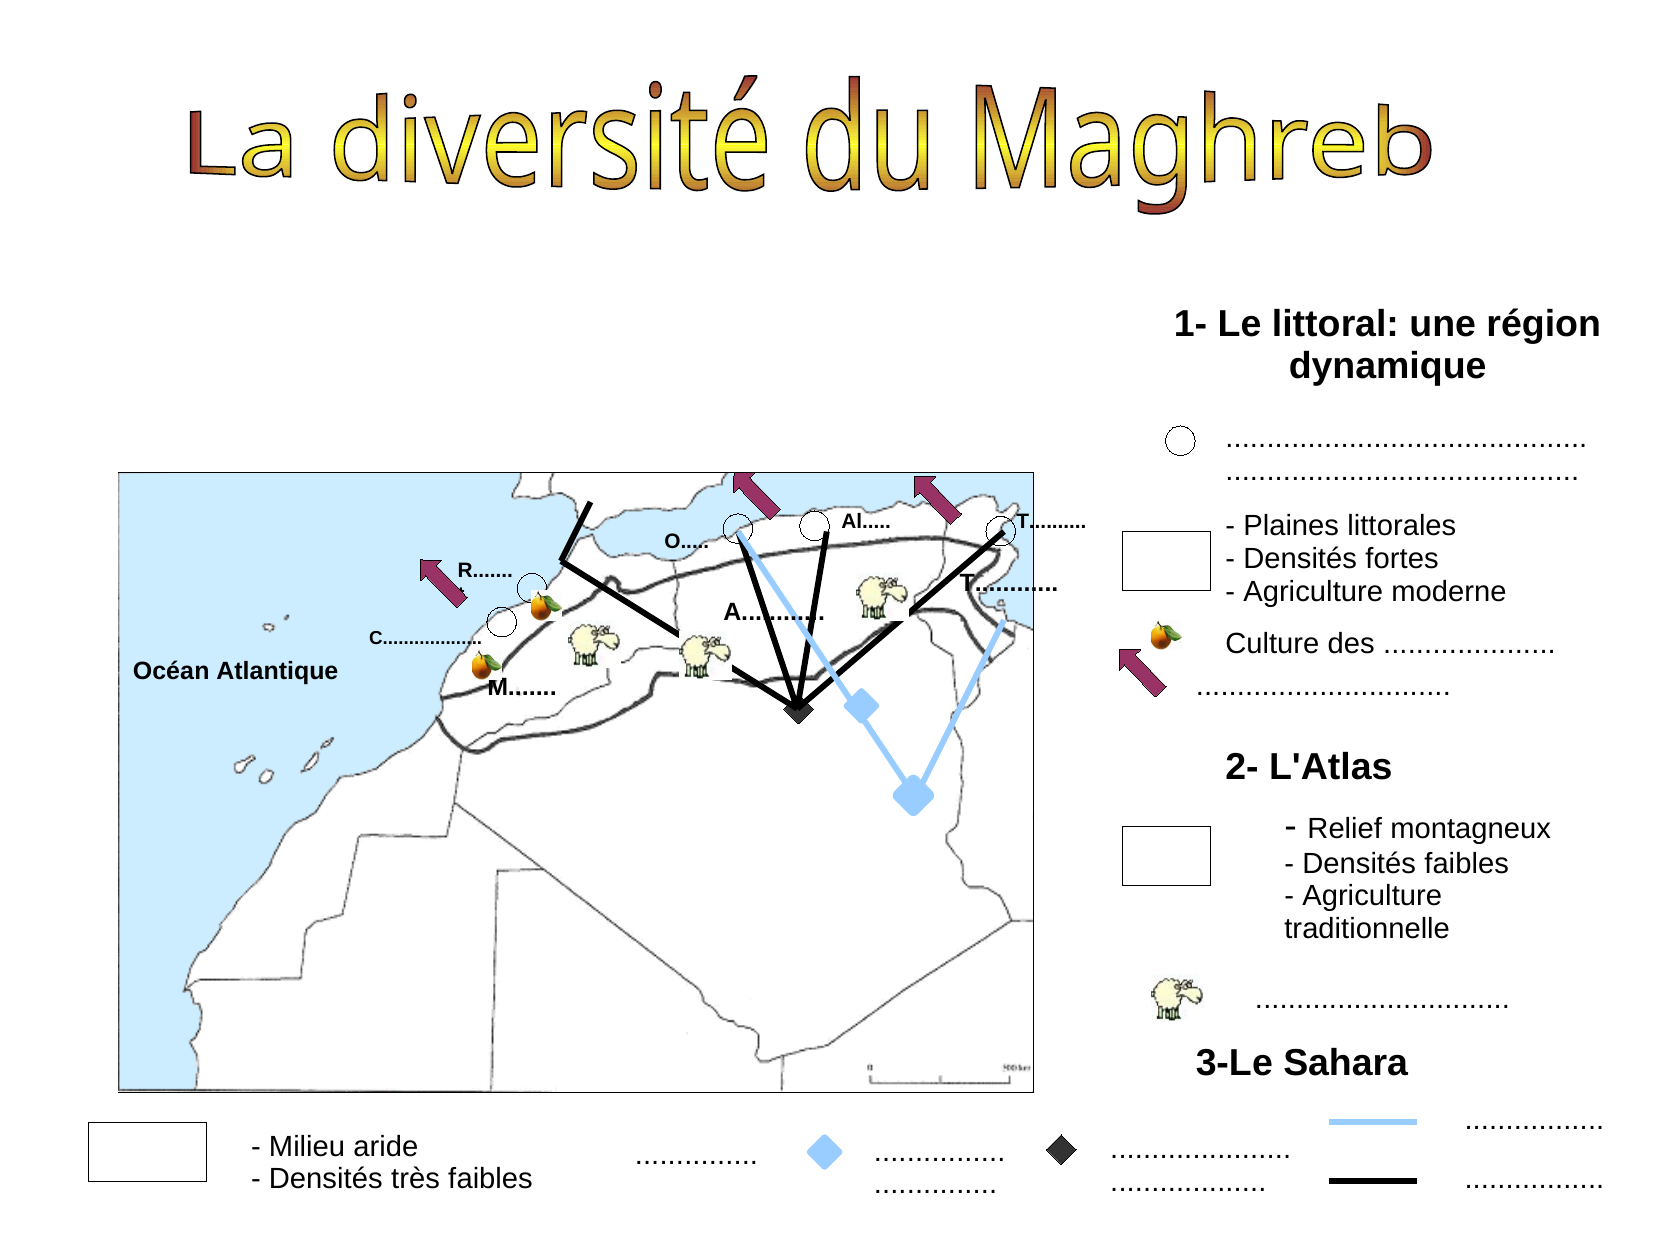

La diversité du Maghreb
1- Le littoral: une région dynamique
............................................
...........................................
Al.....
T..........
- Plaines littorales
- Densités fortes
- Agriculture moderne
O.....
R.......t
T............
A............
C...................
Culture des .....................
Océan Atlantique
...............................
M.......
2- L'Atlas
- Relief montagneux
- Densités faibles
- Agriculture traditionnelle
...............................
3-Le Sahara
.................
- Milieu aride
- Densités très faibles
......................
...................
................
...............
...............
.................